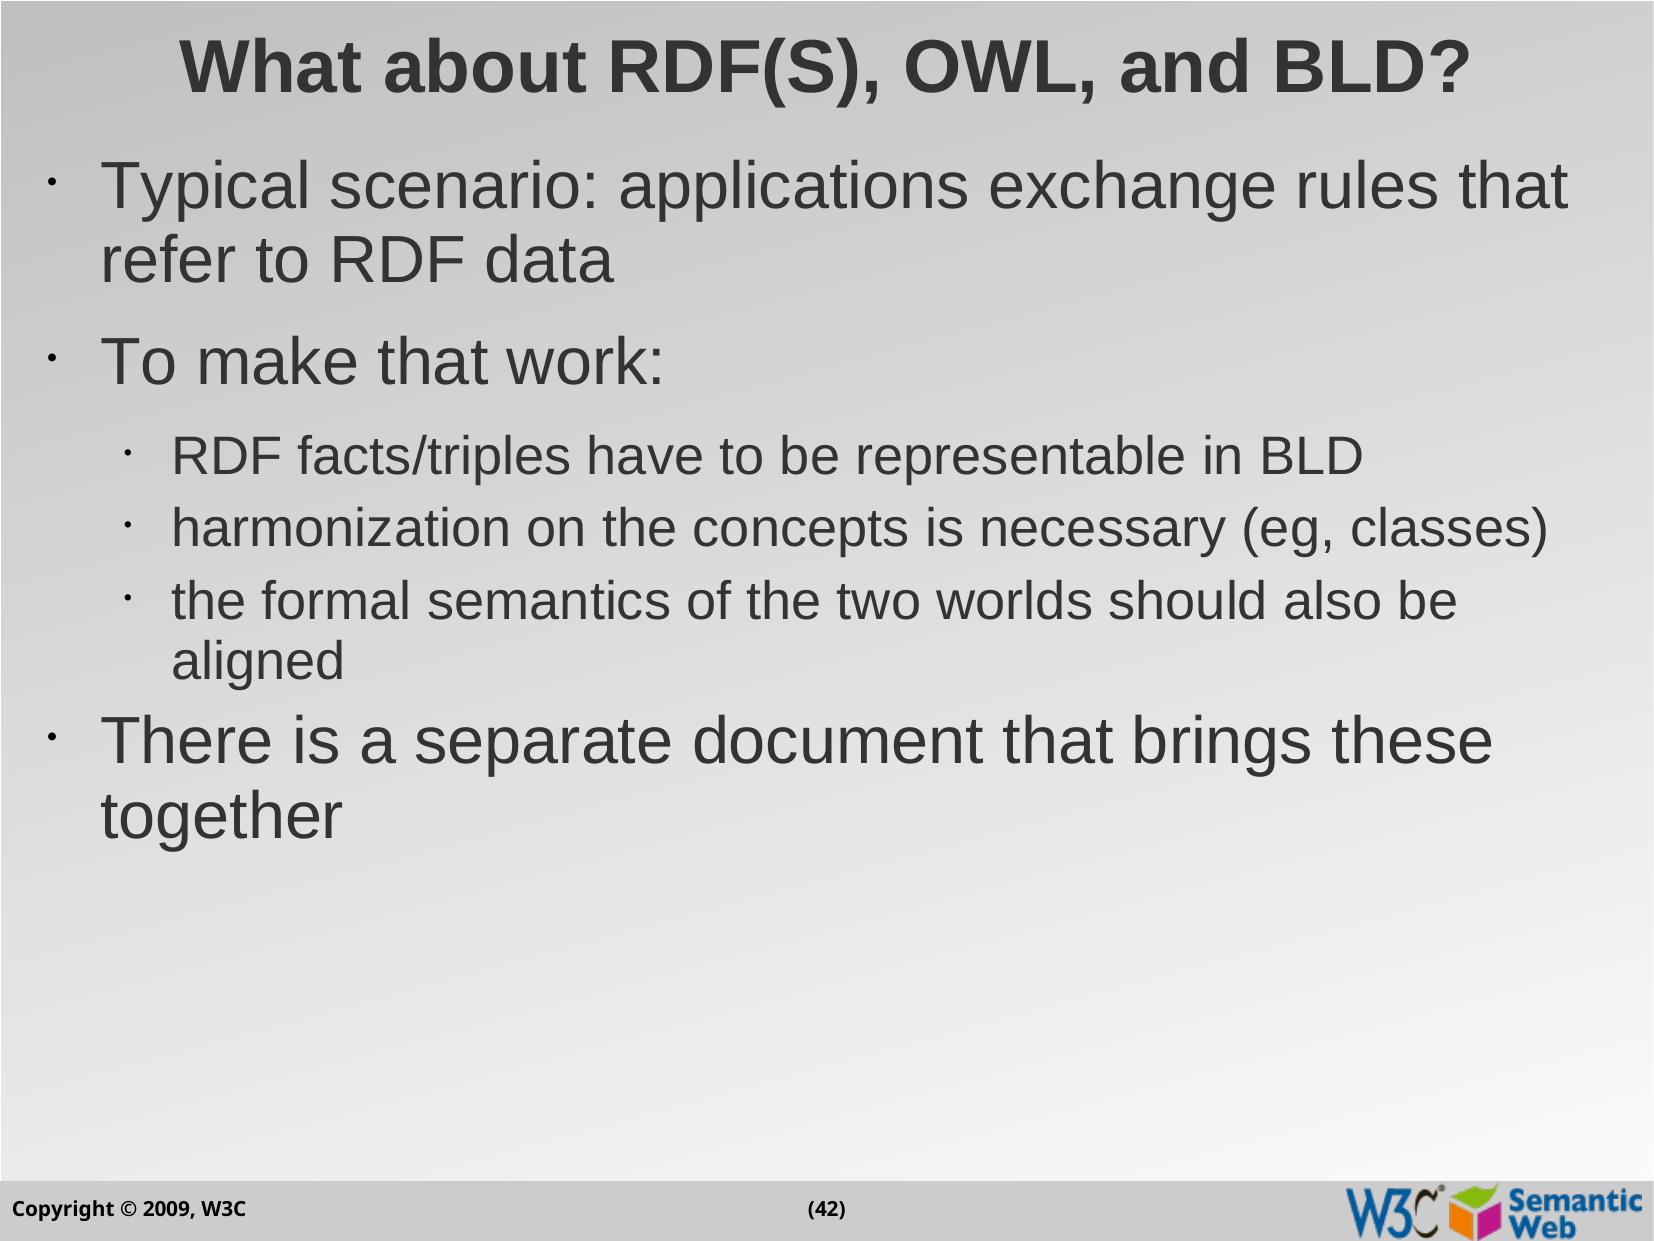

# What about RDF(S), OWL, and BLD?
Typical scenario: applications exchange rules that refer to RDF data
To make that work:
RDF facts/triples have to be representable in BLD
harmonization on the concepts is necessary (eg, classes)
the formal semantics of the two worlds should also be aligned
There is a separate document that brings these together